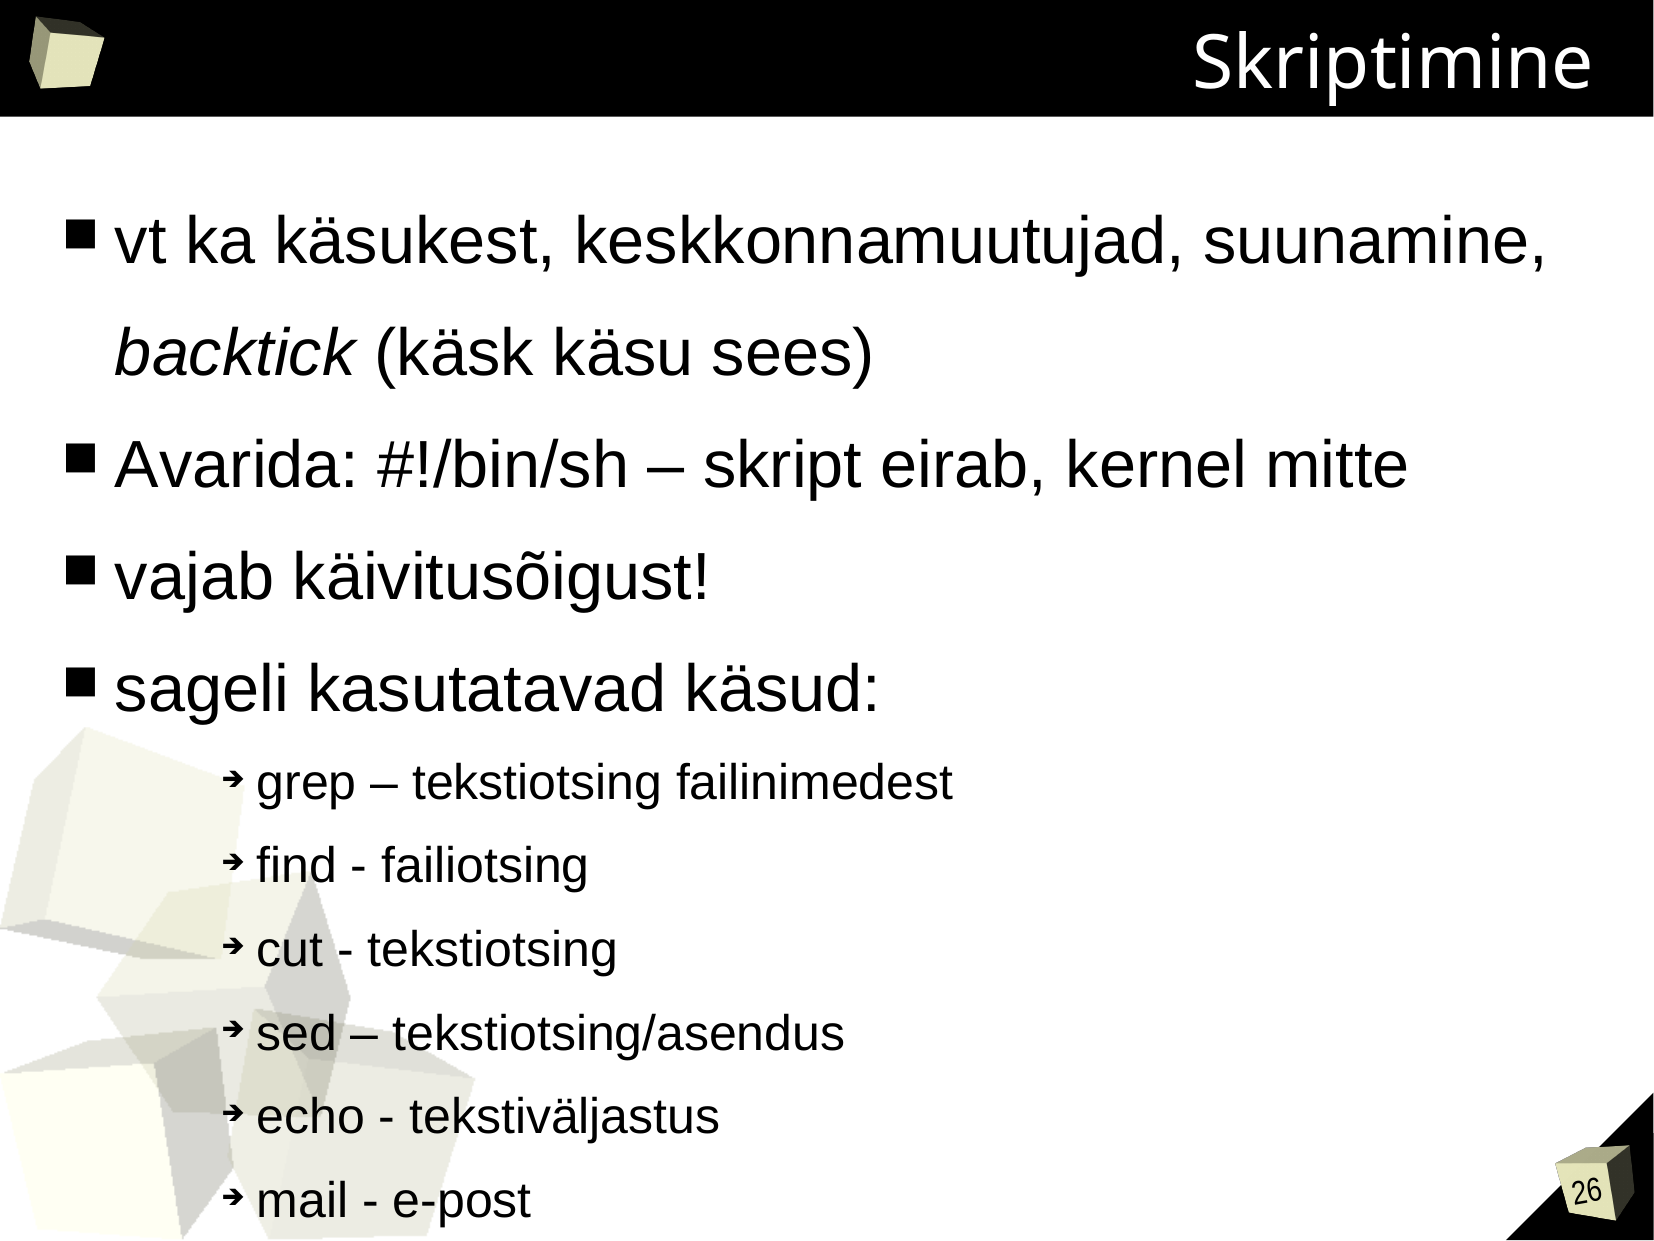

# Skriptimine
vt ka käsukest, keskkonnamuutujad, suunamine, backtick (käsk käsu sees)
Avarida: #!/bin/sh – skript eirab, kernel mitte
vajab käivitusõigust!
sageli kasutatavad käsud:
grep – tekstiotsing failinimedest
find - failiotsing
cut - tekstiotsing
sed – tekstiotsing/asendus
echo - tekstiväljastus
mail - e-post